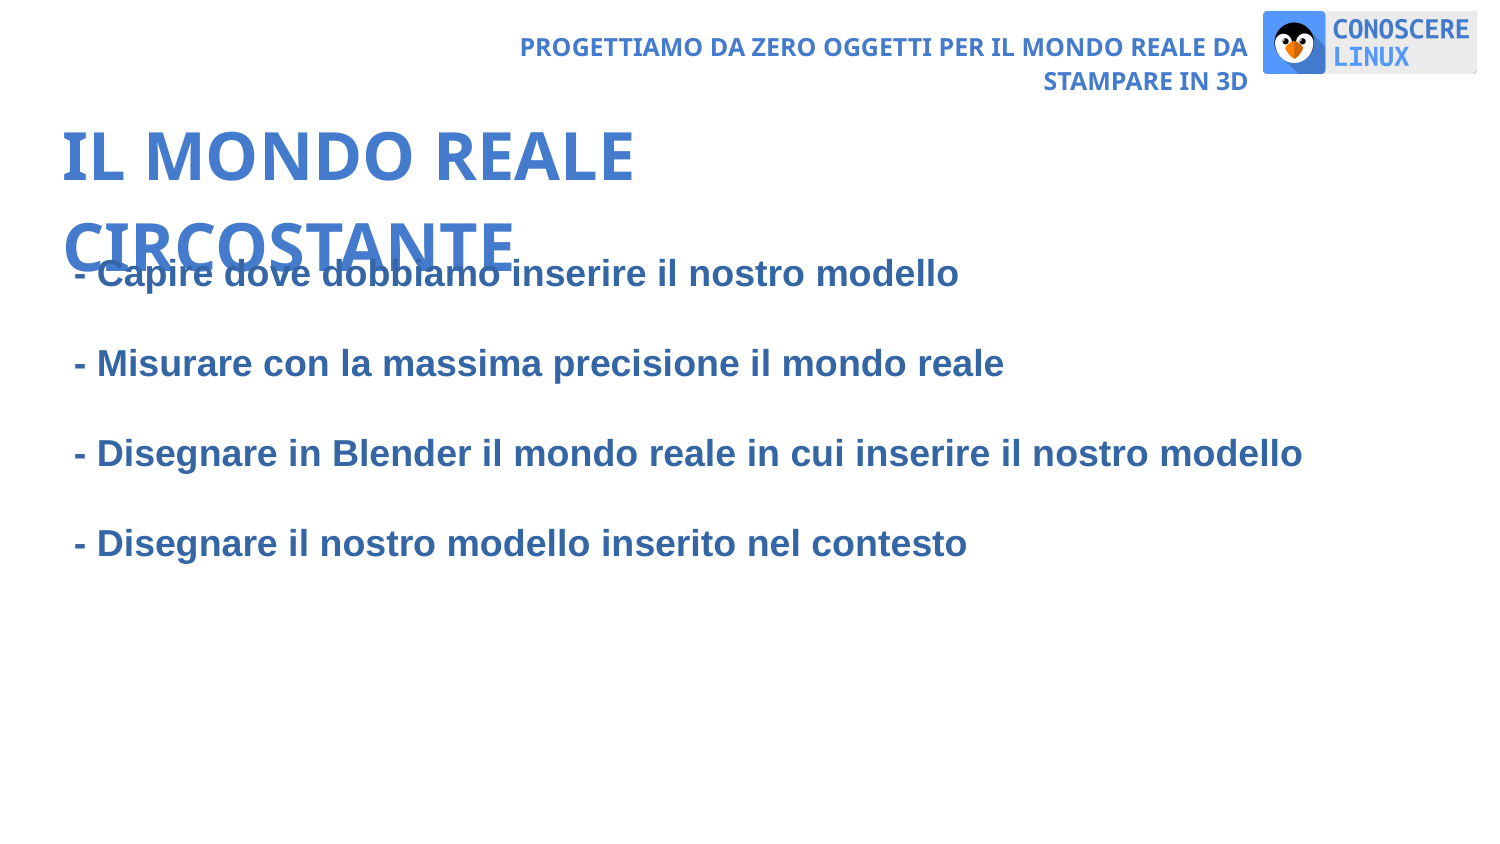

PROGETTIAMO DA ZERO OGGETTI PER IL MONDO REALE DA STAMPARE IN 3D
IL MONDO REALE CIRCOSTANTE
# - Capire dove dobbiamo inserire il nostro modello - Misurare con la massima precisione il mondo reale - Disegnare in Blender il mondo reale in cui inserire il nostro modello - Disegnare il nostro modello inserito nel contesto